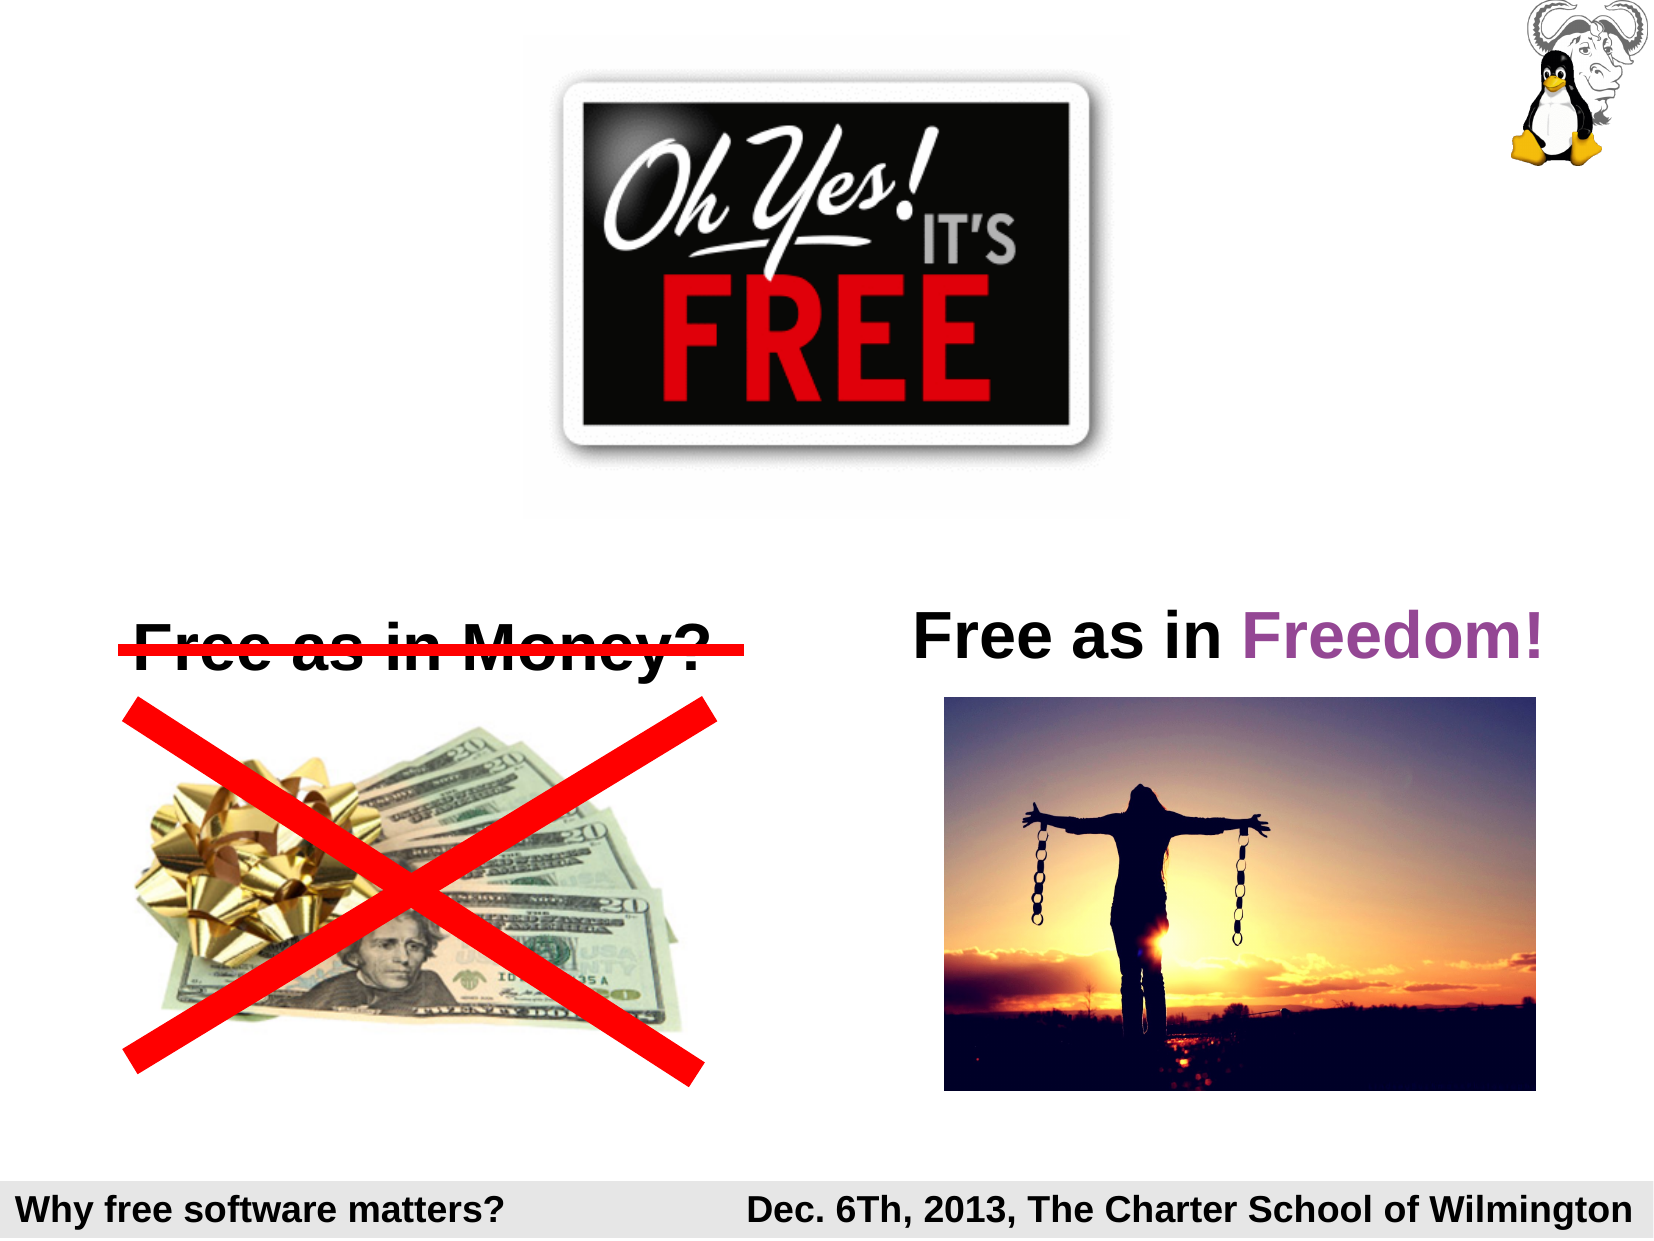

Free as in Freedom!
Free as in Money?
Why free software matters? Dec. 6Th, 2013, The Charter School of Wilmington